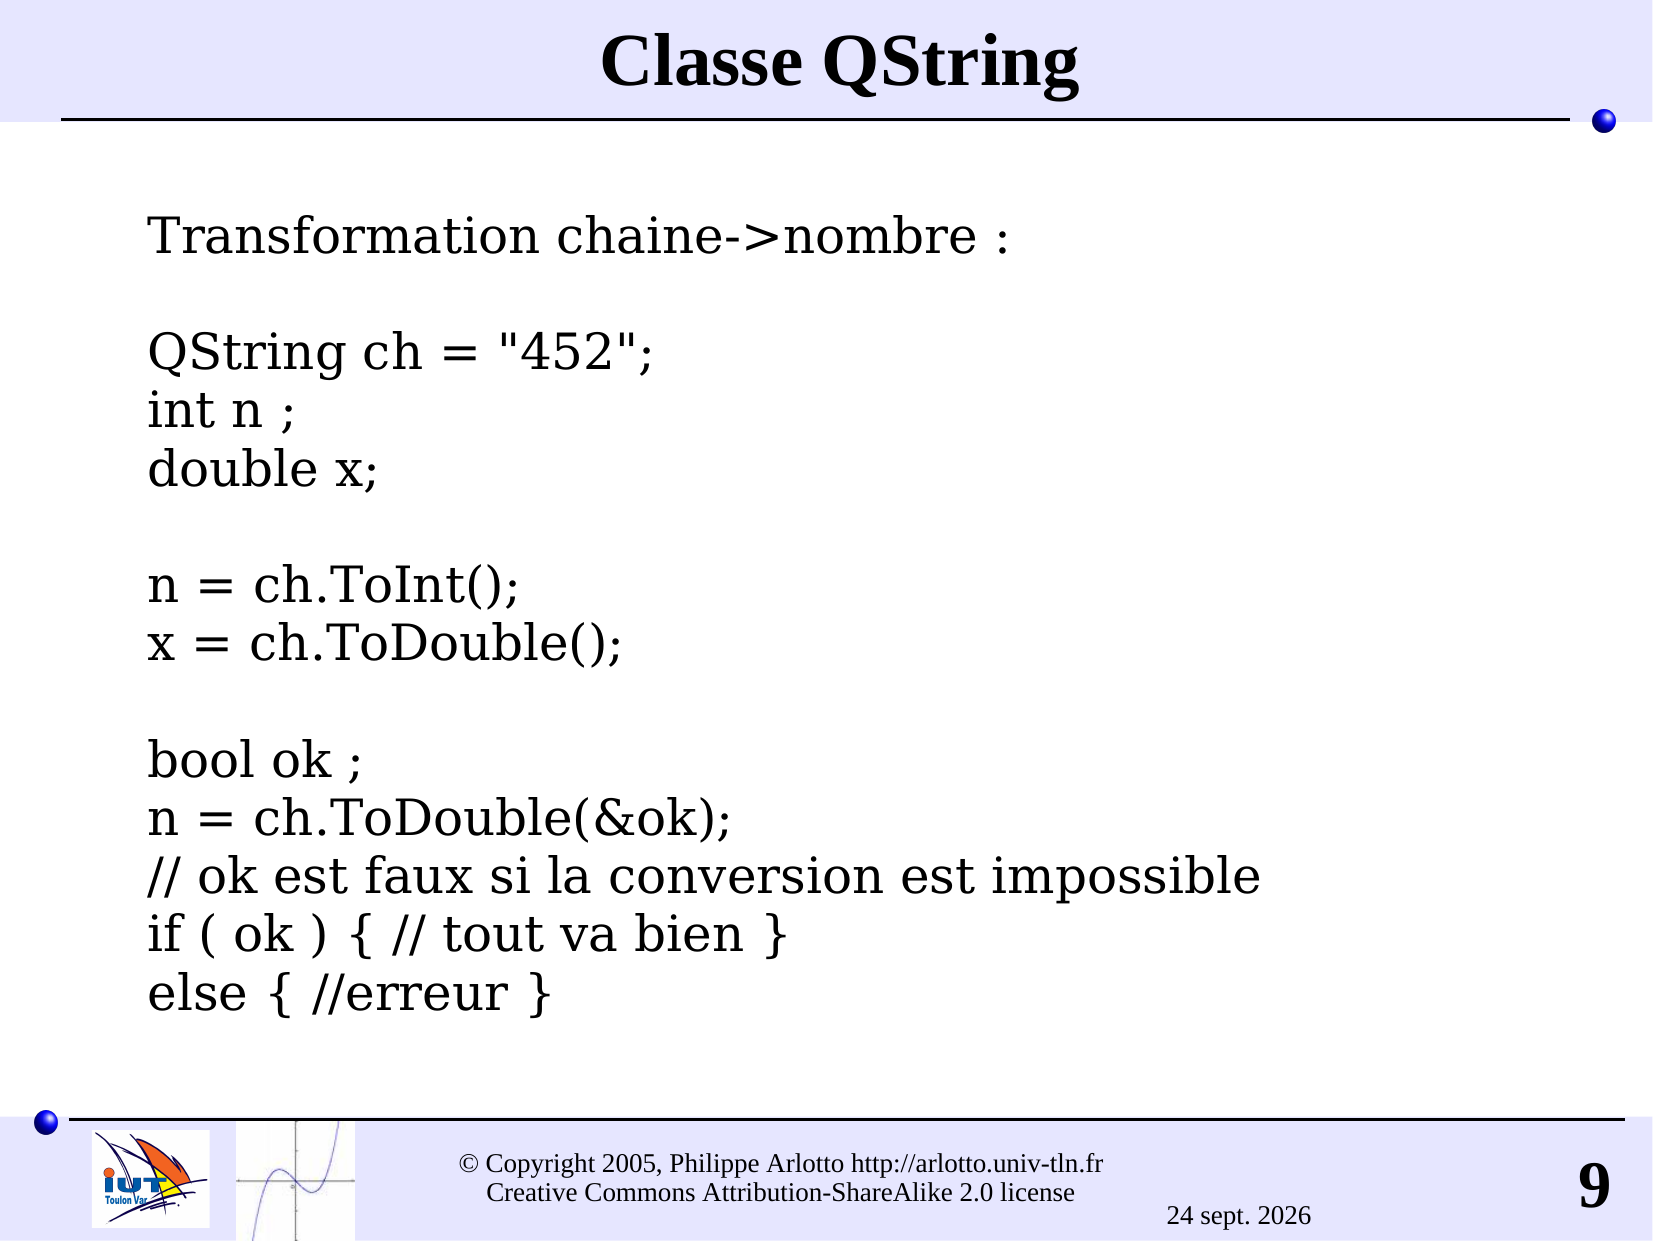

# Classe QString
Transformation chaine->nombre :
QString ch = "452";
int n ;
double x;
n = ch.ToInt();
x = ch.ToDouble();
bool ok ;
n = ch.ToDouble(&ok);
// ok est faux si la conversion est impossible
if ( ok ) { // tout va bien }
else { //erreur }